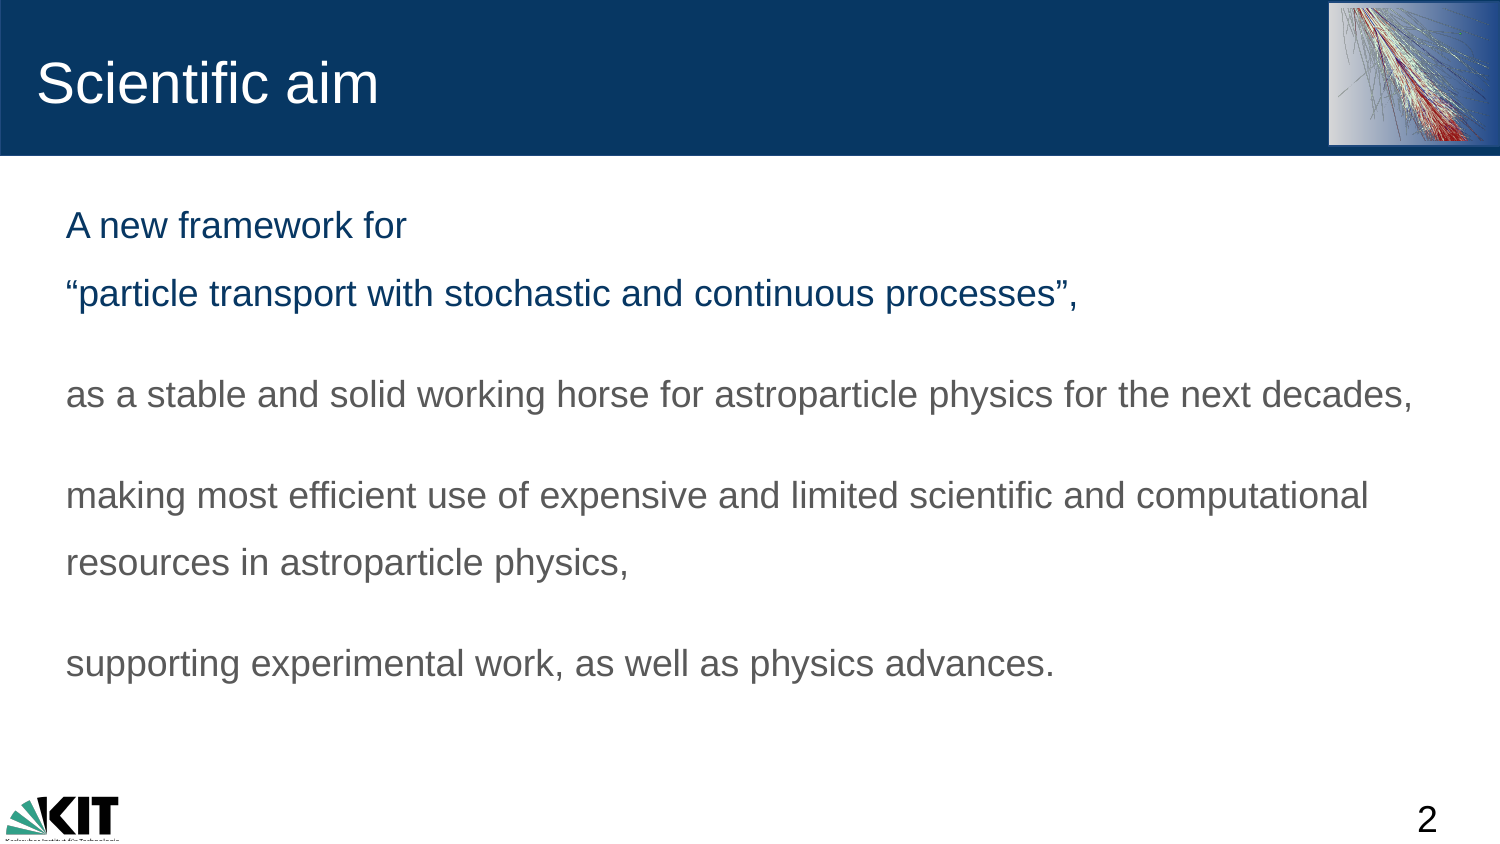

Scientific aim
A new framework for
“particle transport with stochastic and continuous processes”,
as a stable and solid working horse for astroparticle physics for the next decades,
making most efficient use of expensive and limited scientific and computational resources in astroparticle physics,
supporting experimental work, as well as physics advances.